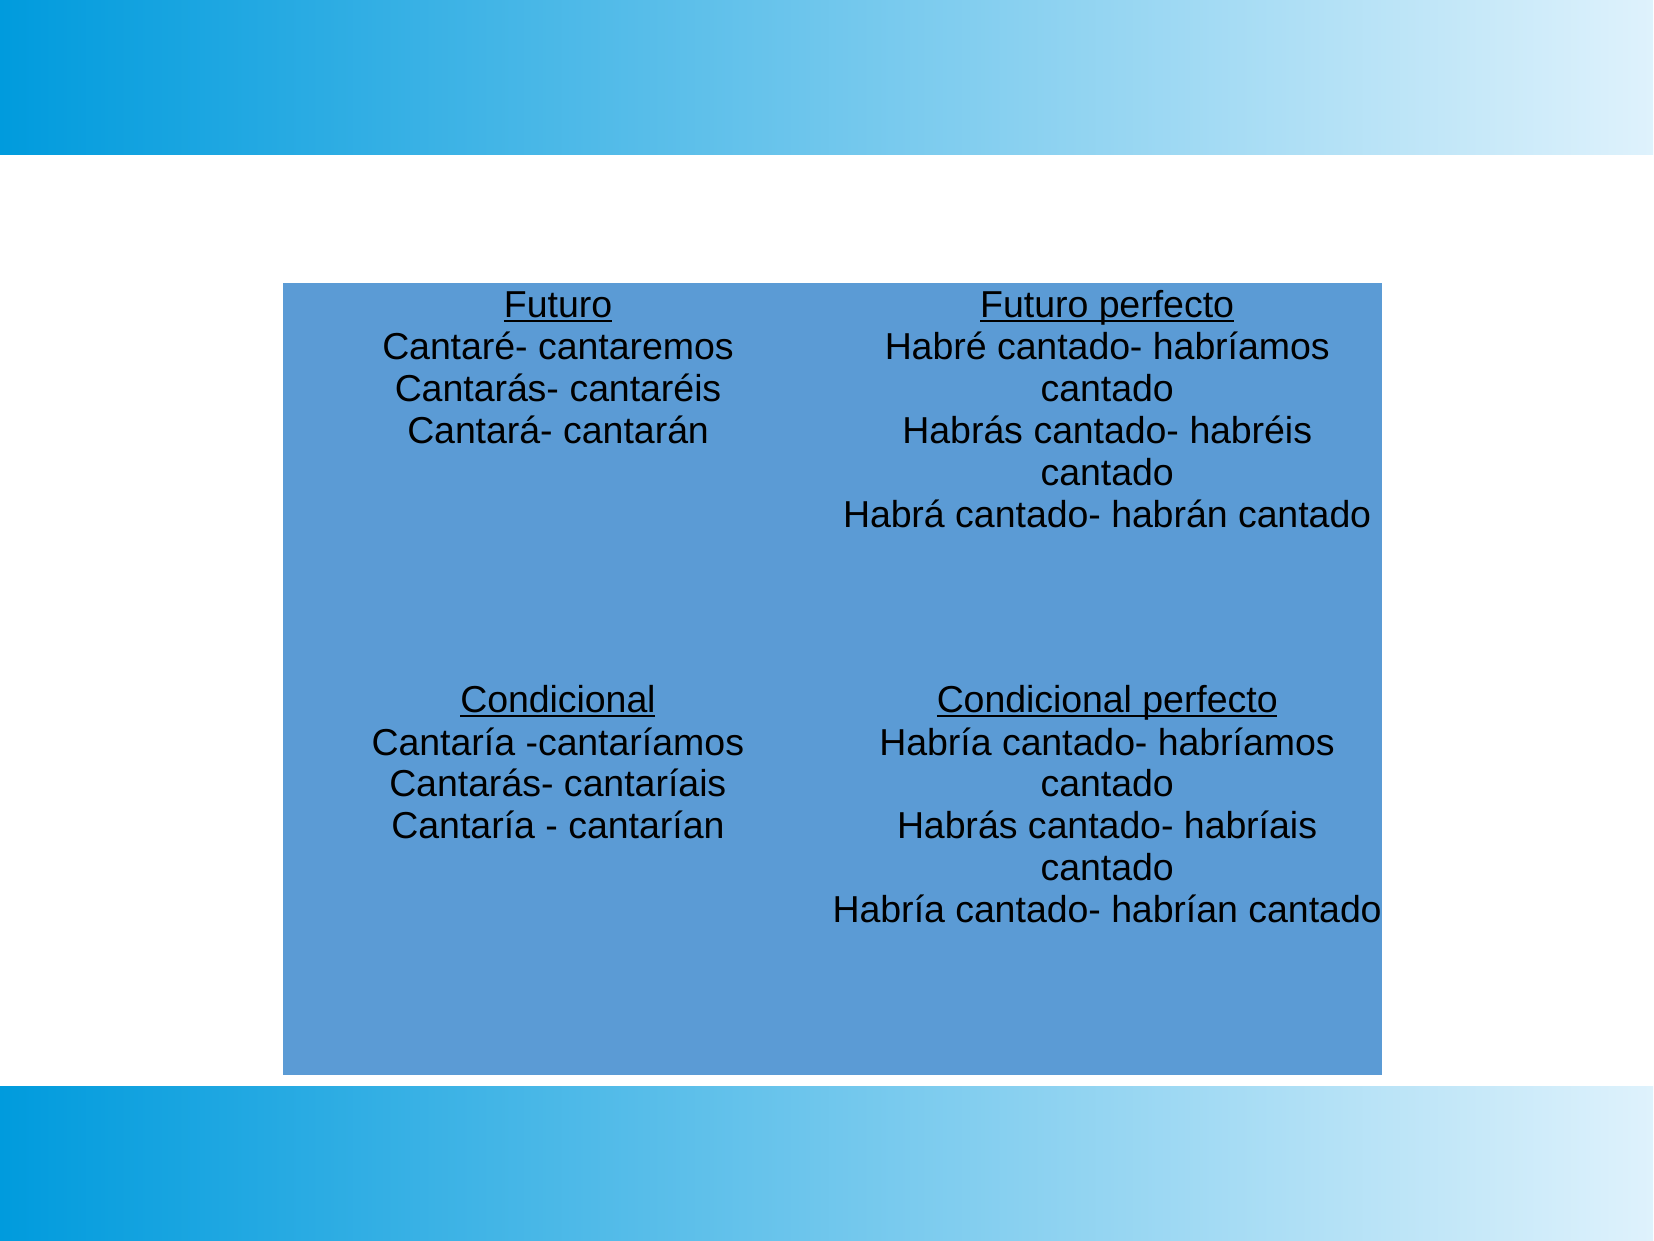

#
| Futuro Cantaré- cantaremos Cantarás- cantaréis Cantará- cantarán | Futuro perfecto Habré cantado- habríamos cantado Habrás cantado- habréis cantado Habrá cantado- habrán cantado |
| --- | --- |
| Condicional Cantaría -cantaríamos Cantarás- cantaríais Cantaría - cantarían | Condicional perfecto Habría cantado- habríamos cantado Habrás cantado- habríais cantado Habría cantado- habrían cantado |